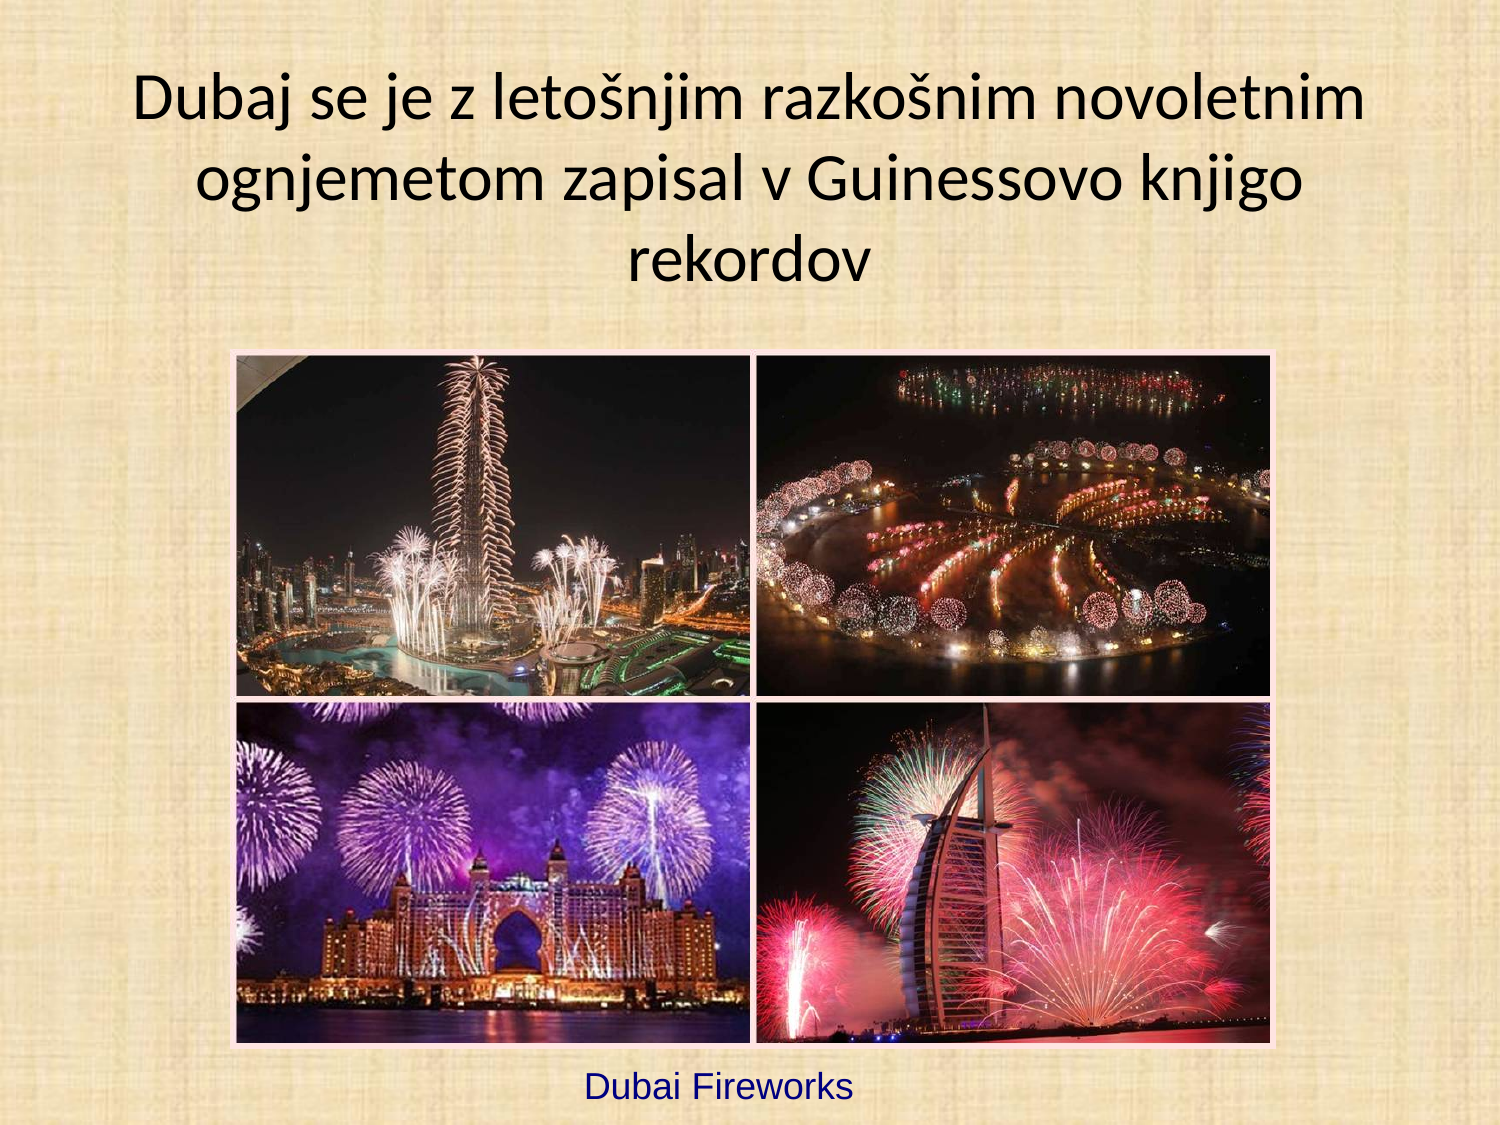

# Dubaj se je z letošnjim razkošnim novoletnim ognjemetom zapisal v Guinessovo knjigo rekordov
Dubai Fireworks